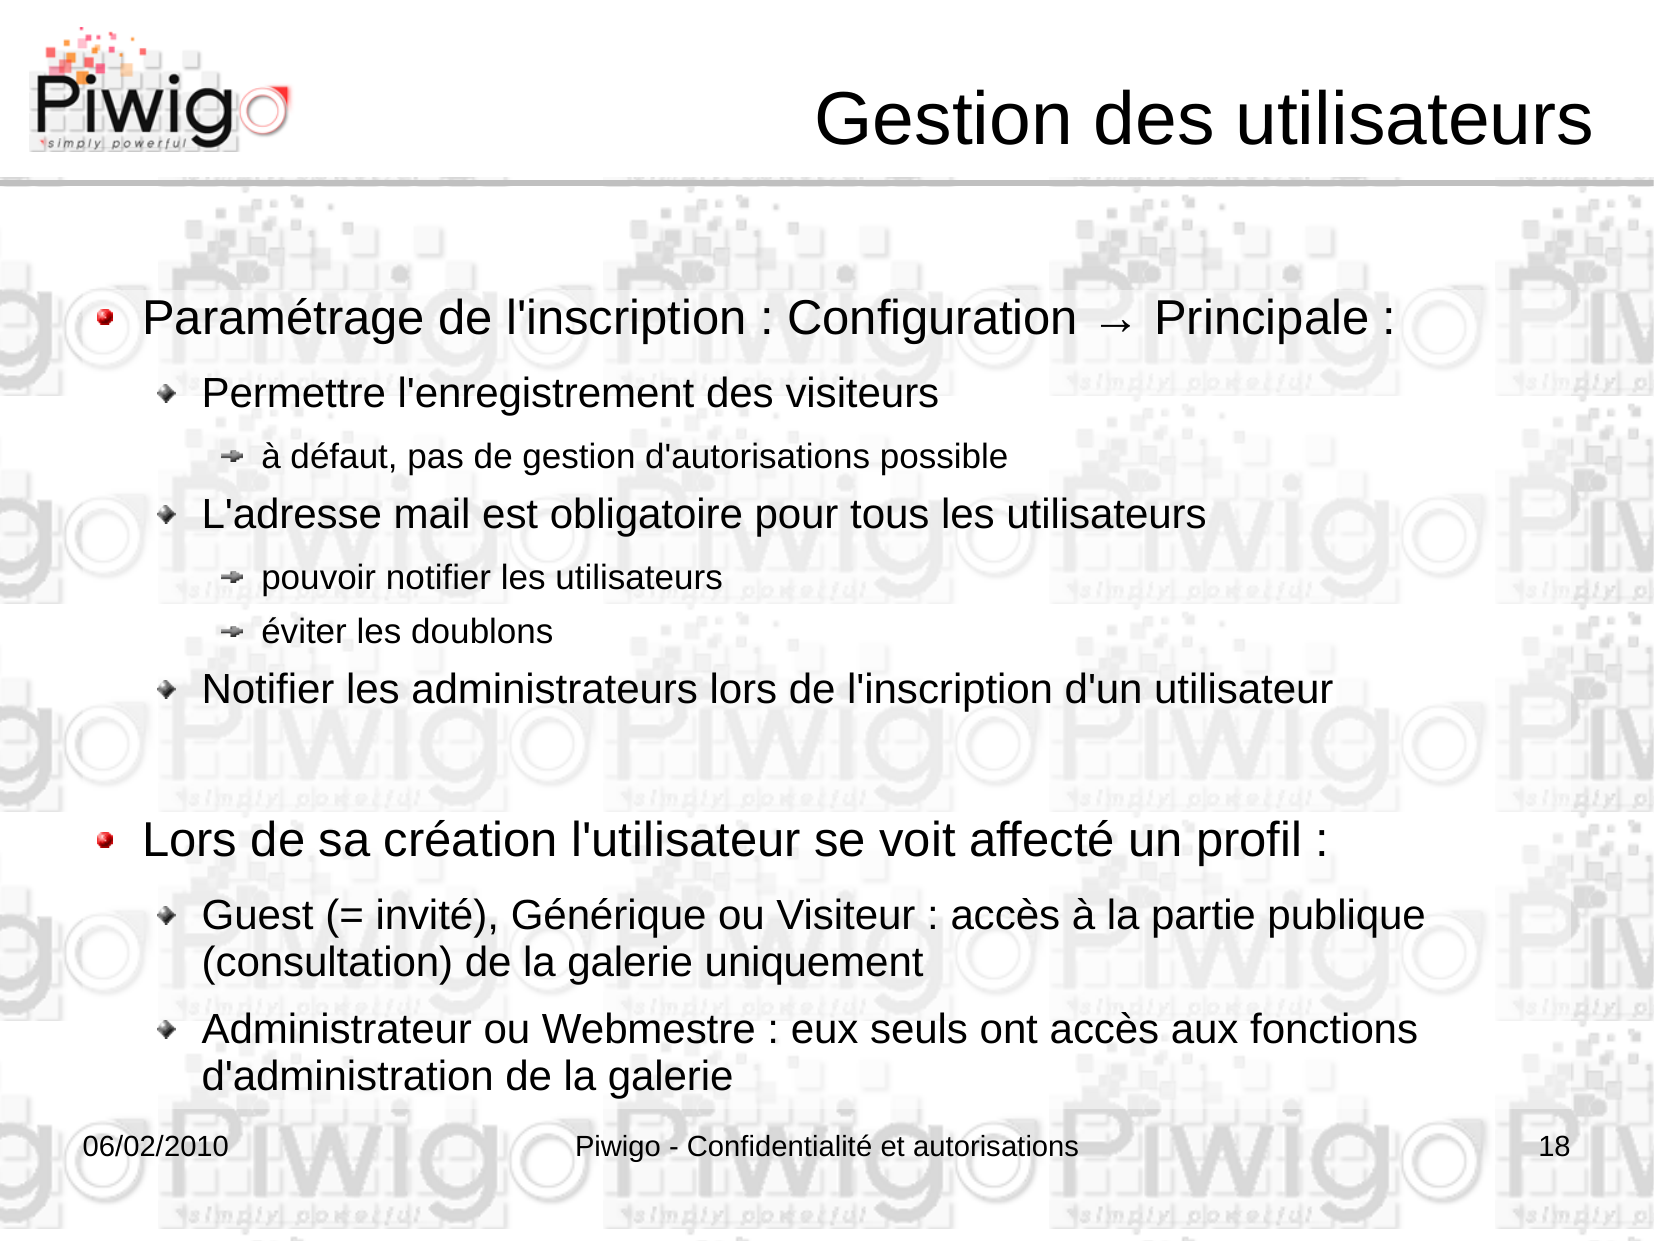

# Gestion des utilisateurs
Paramétrage de l'inscription : Configuration → Principale :
Permettre l'enregistrement des visiteurs
à défaut, pas de gestion d'autorisations possible
L'adresse mail est obligatoire pour tous les utilisateurs
pouvoir notifier les utilisateurs
éviter les doublons
Notifier les administrateurs lors de l'inscription d'un utilisateur
Lors de sa création l'utilisateur se voit affecté un profil :
Guest (= invité), Générique ou Visiteur : accès à la partie publique (consultation) de la galerie uniquement
Administrateur ou Webmestre : eux seuls ont accès aux fonctions d'administration de la galerie
06/02/2010
Piwigo - Confidentialité et autorisations
18